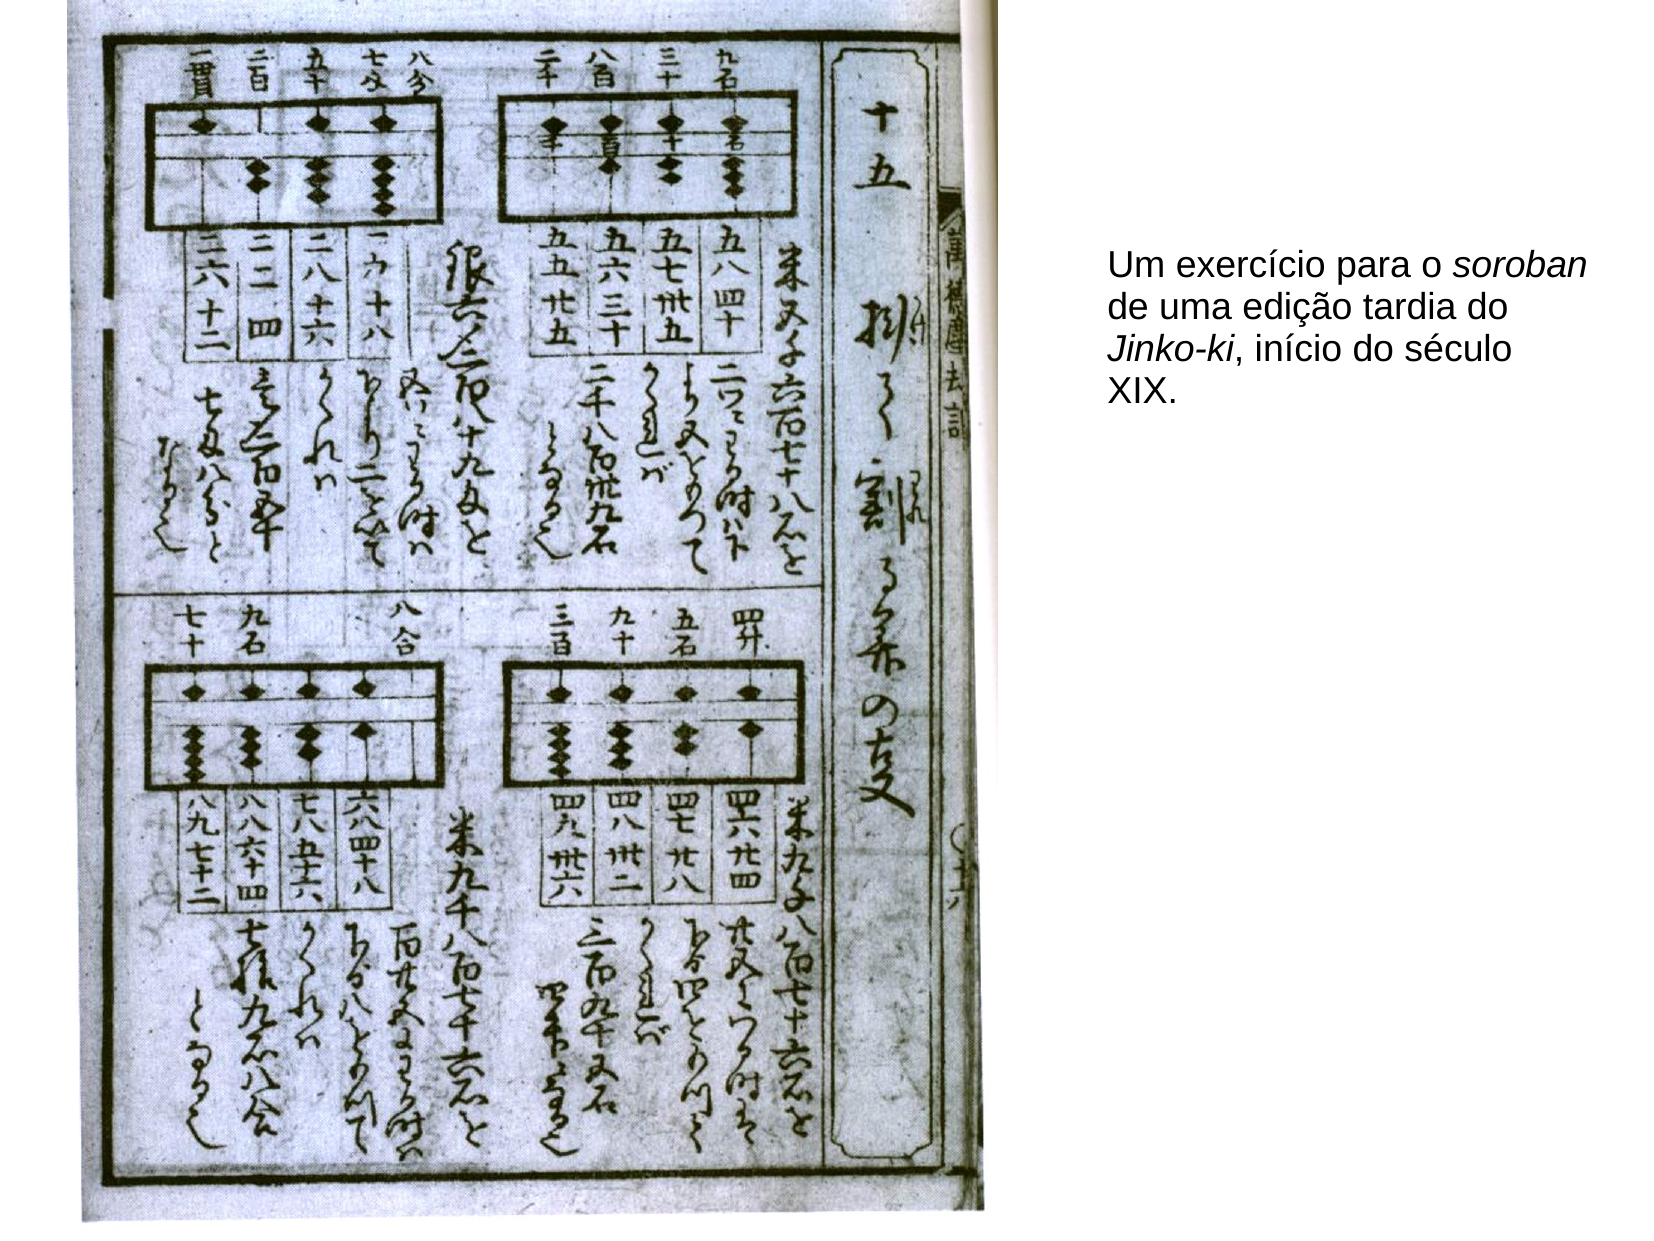

Um exercício para o soroban
de uma edição tardia do
Jinko-ki, início do século
XIX.